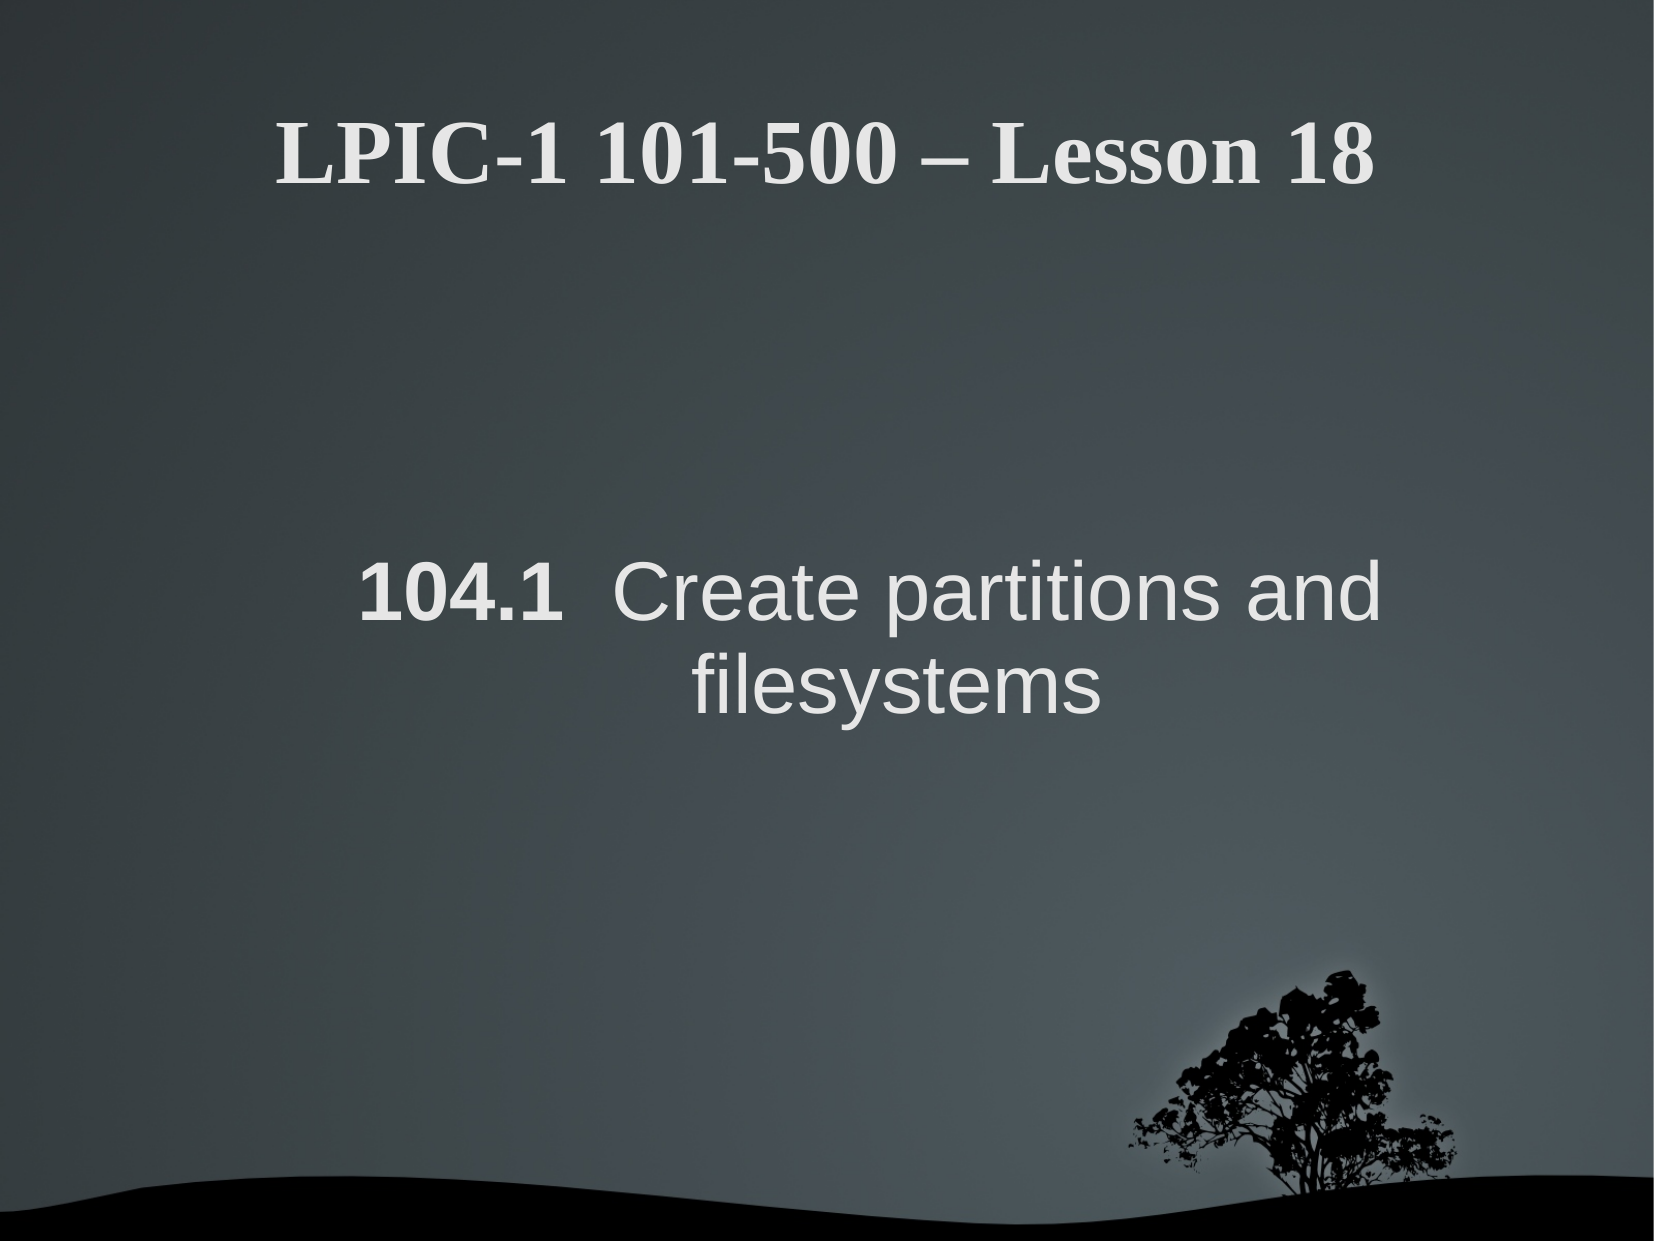

# LPIC-1 101-500 – Lesson 18
104.1 Create partitions and filesystems